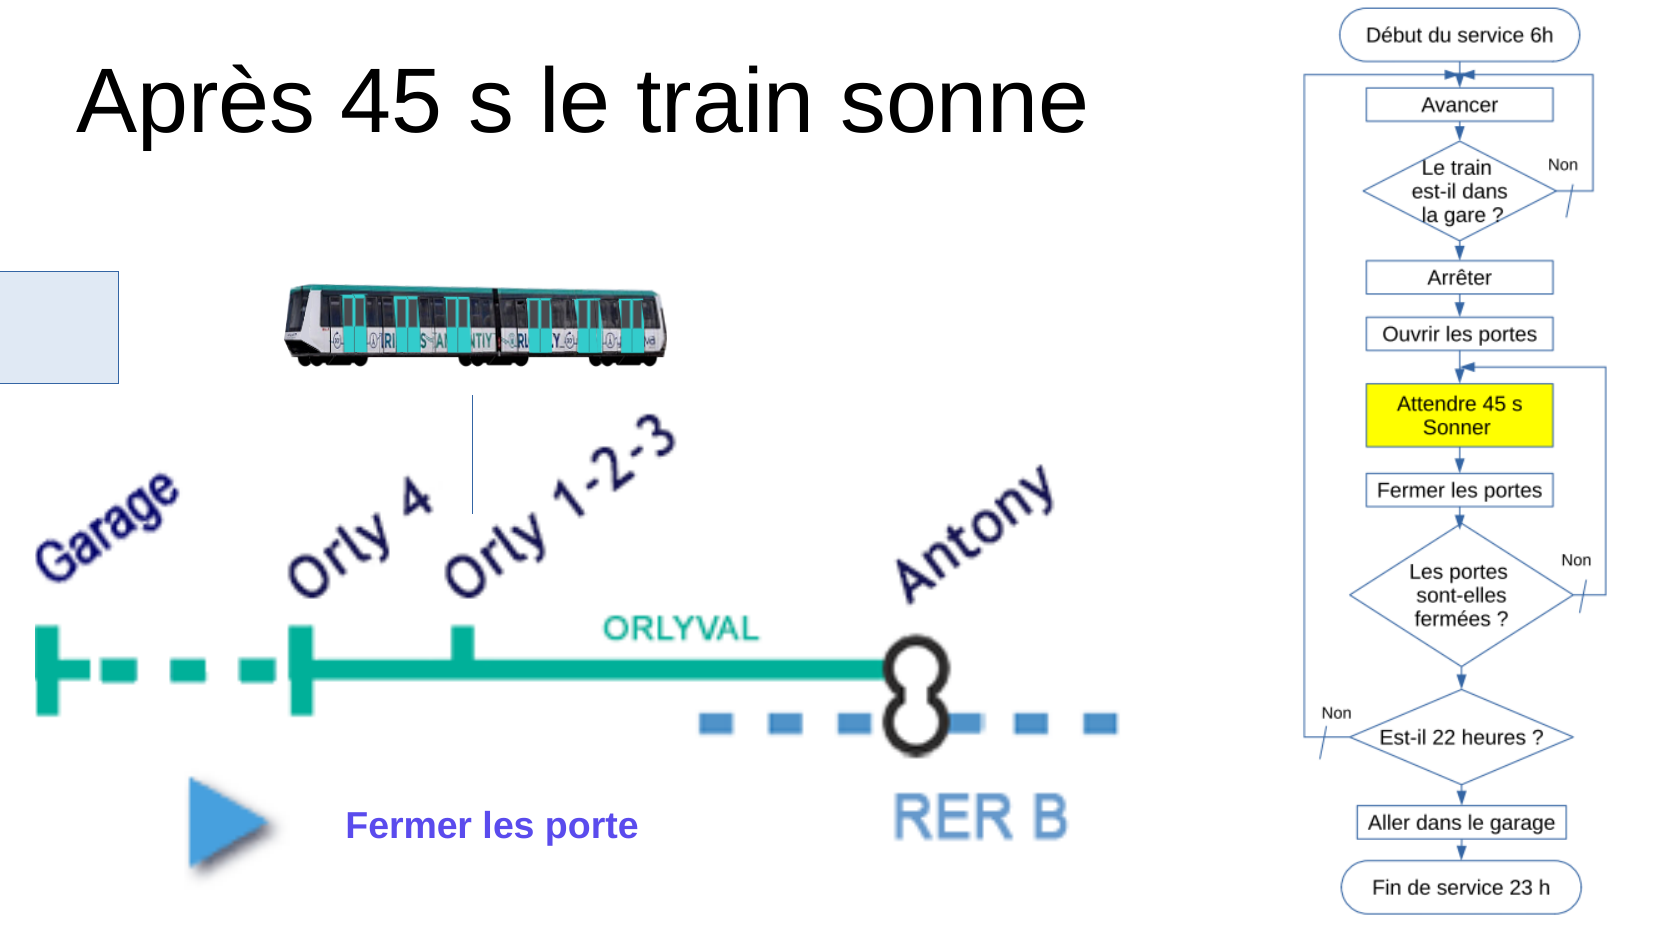

# Après 45 s le train sonne
Fermer les porte